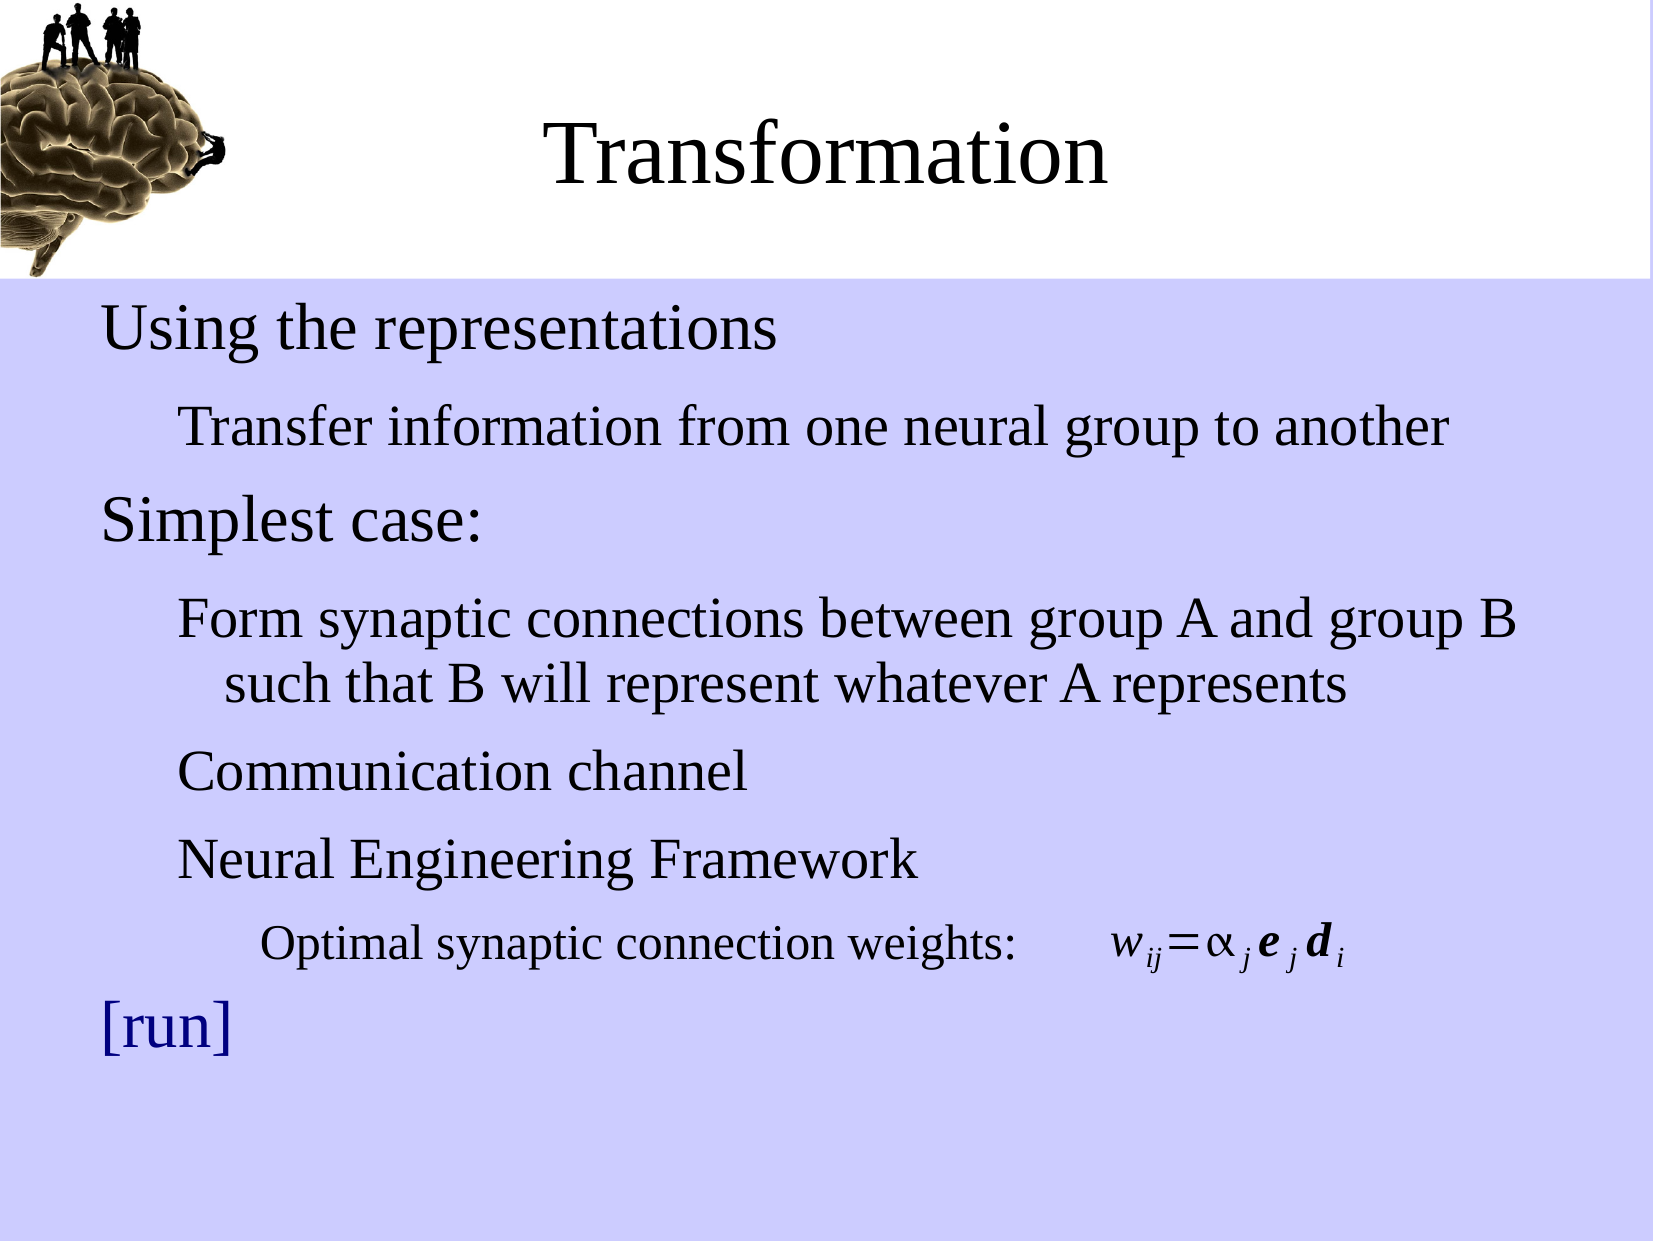

# Transformation
Using the representations
Transfer information from one neural group to another
Simplest case:
Form synaptic connections between group A and group B such that B will represent whatever A represents
Communication channel
Neural Engineering Framework
Optimal synaptic connection weights:
[run]